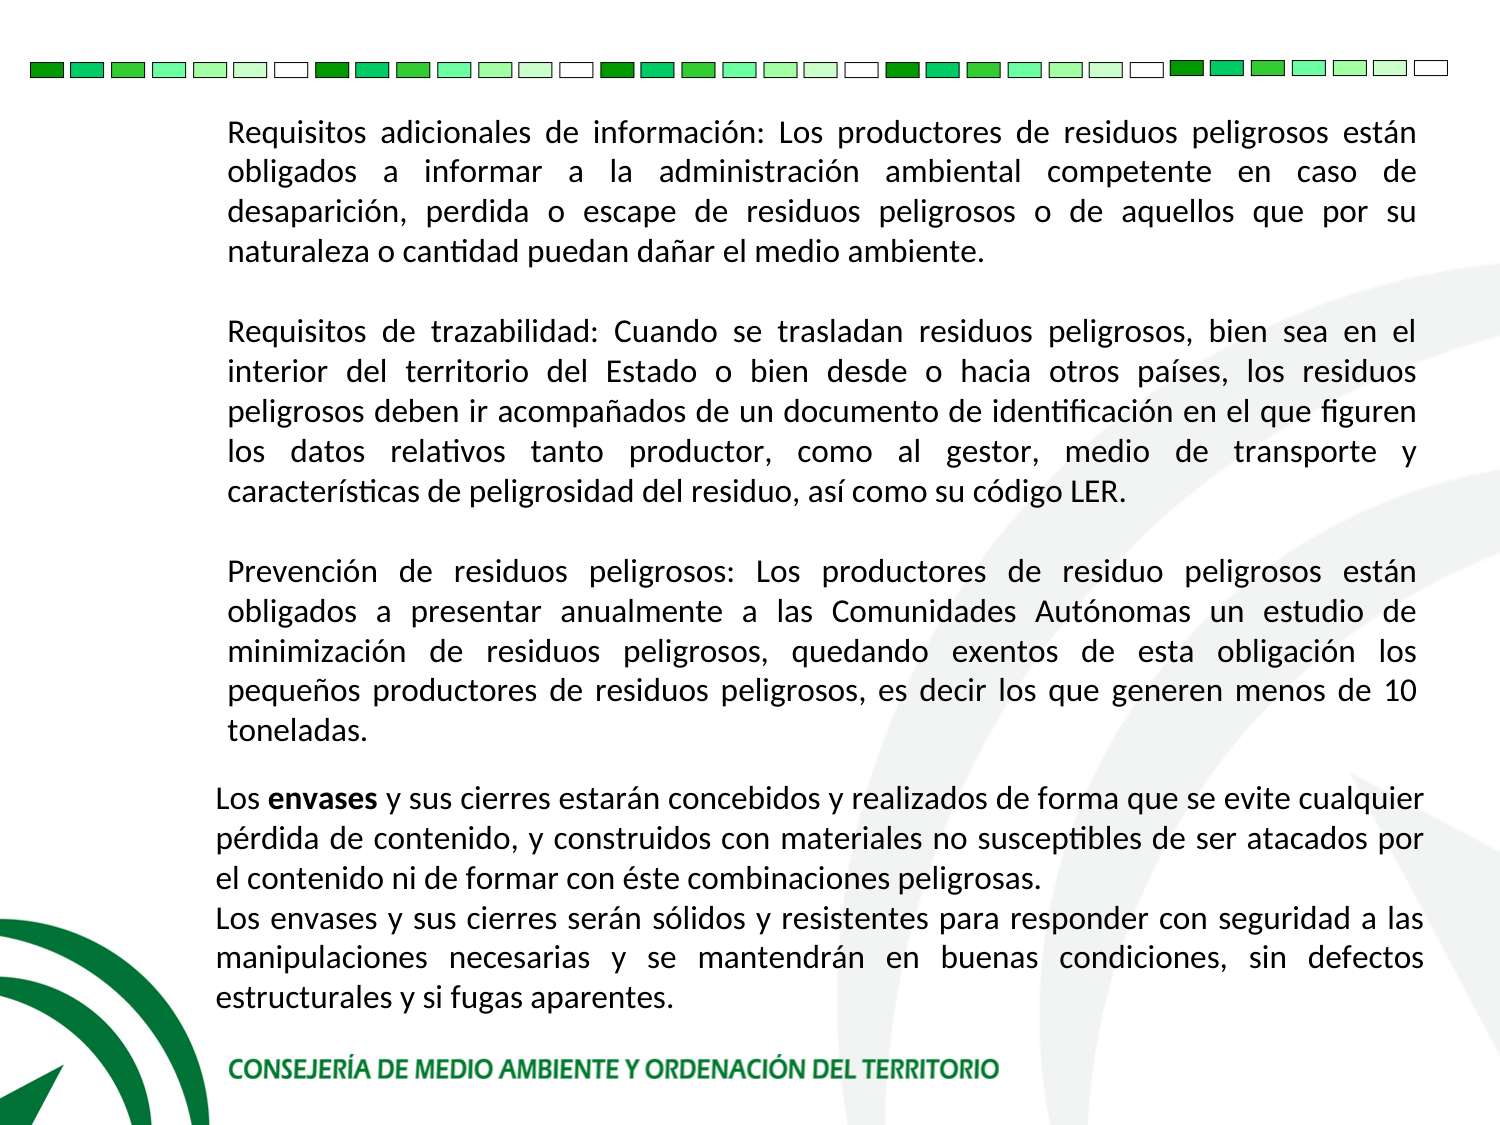

Requisitos adicionales de información: Los productores de residuos peligrosos están obligados a informar a la administración ambiental competente en caso de desaparición, perdida o escape de residuos peligrosos o de aquellos que por su naturaleza o cantidad puedan dañar el medio ambiente.
Requisitos de trazabilidad: Cuando se trasladan residuos peligrosos, bien sea en el interior del territorio del Estado o bien desde o hacia otros países, los residuos peligrosos deben ir acompañados de un documento de identificación en el que figuren los datos relativos tanto productor, como al gestor, medio de transporte y características de peligrosidad del residuo, así como su código LER.
Prevención de residuos peligrosos: Los productores de residuo peligrosos están obligados a presentar anualmente a las Comunidades Autónomas un estudio de minimización de residuos peligrosos, quedando exentos de esta obligación los pequeños productores de residuos peligrosos, es decir los que generen menos de 10 toneladas.
Los envases y sus cierres estarán concebidos y realizados de forma que se evite cualquier pérdida de contenido, y construidos con materiales no susceptibles de ser atacados por el contenido ni de formar con éste combinaciones peligrosas.
Los envases y sus cierres serán sólidos y resistentes para responder con seguridad a las manipulaciones necesarias y se mantendrán en buenas condiciones, sin defectos estructurales y si fugas aparentes.